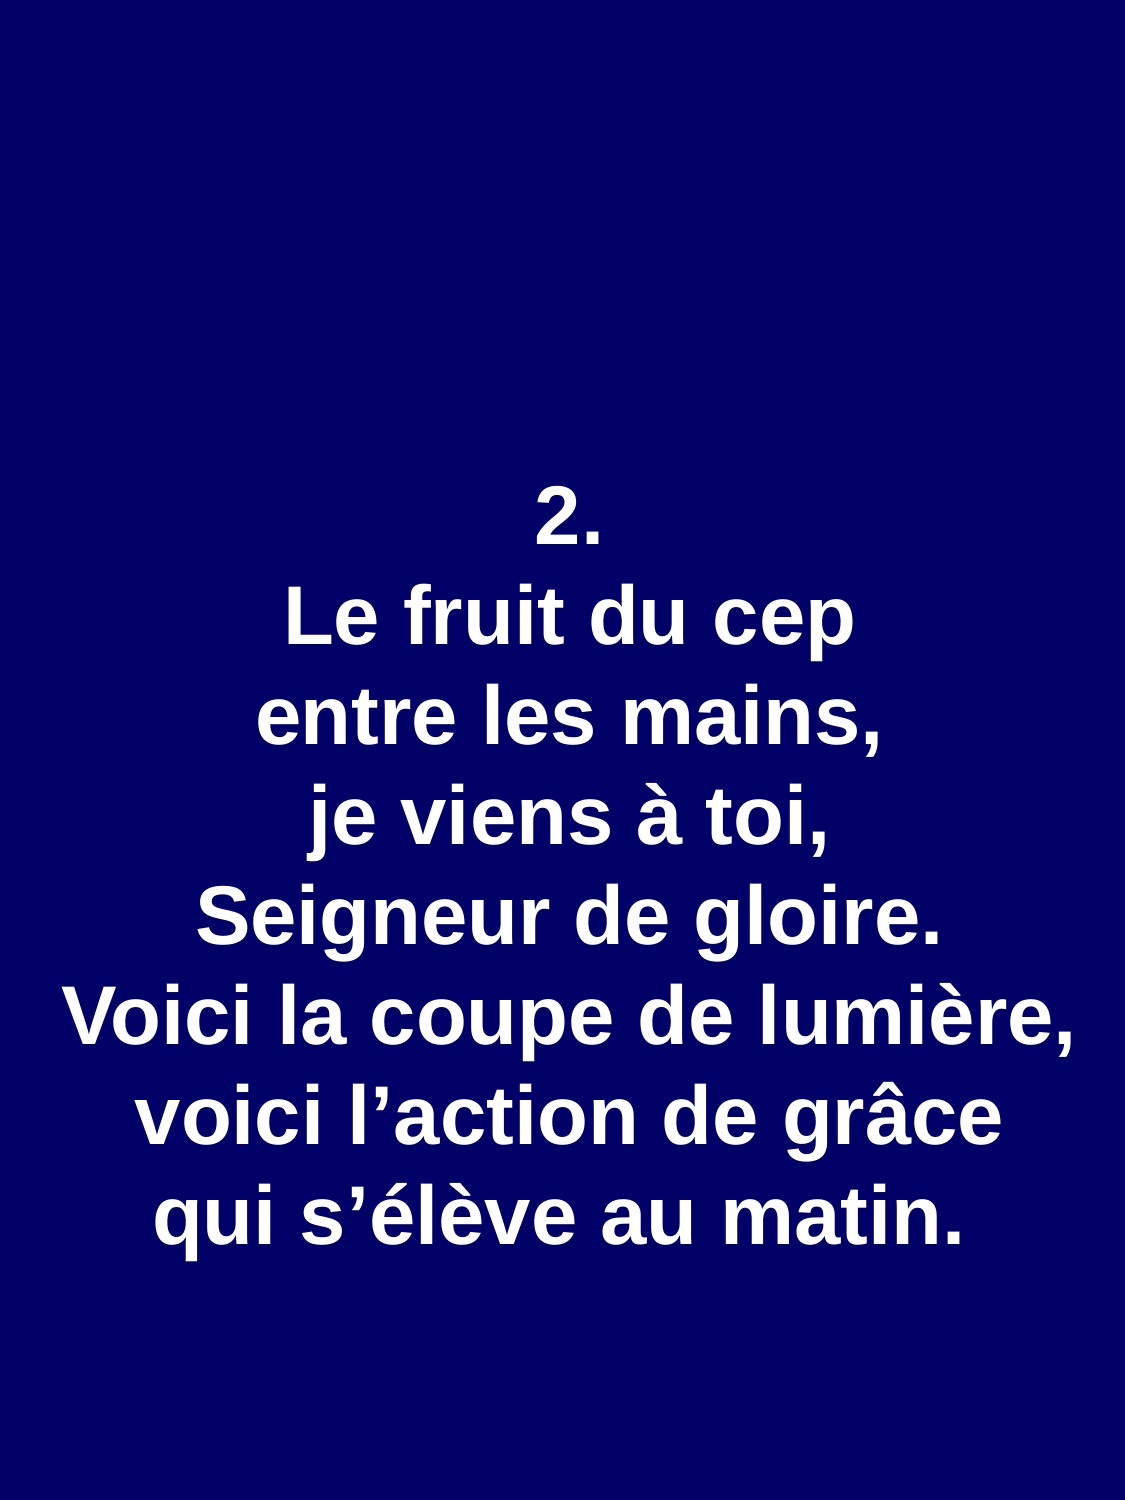

2.
Le fruit du cep
entre les mains,
je viens à toi,
Seigneur de gloire.
Voici la coupe de lumière,
voici l’action de grâce
qui s’élève au matin.